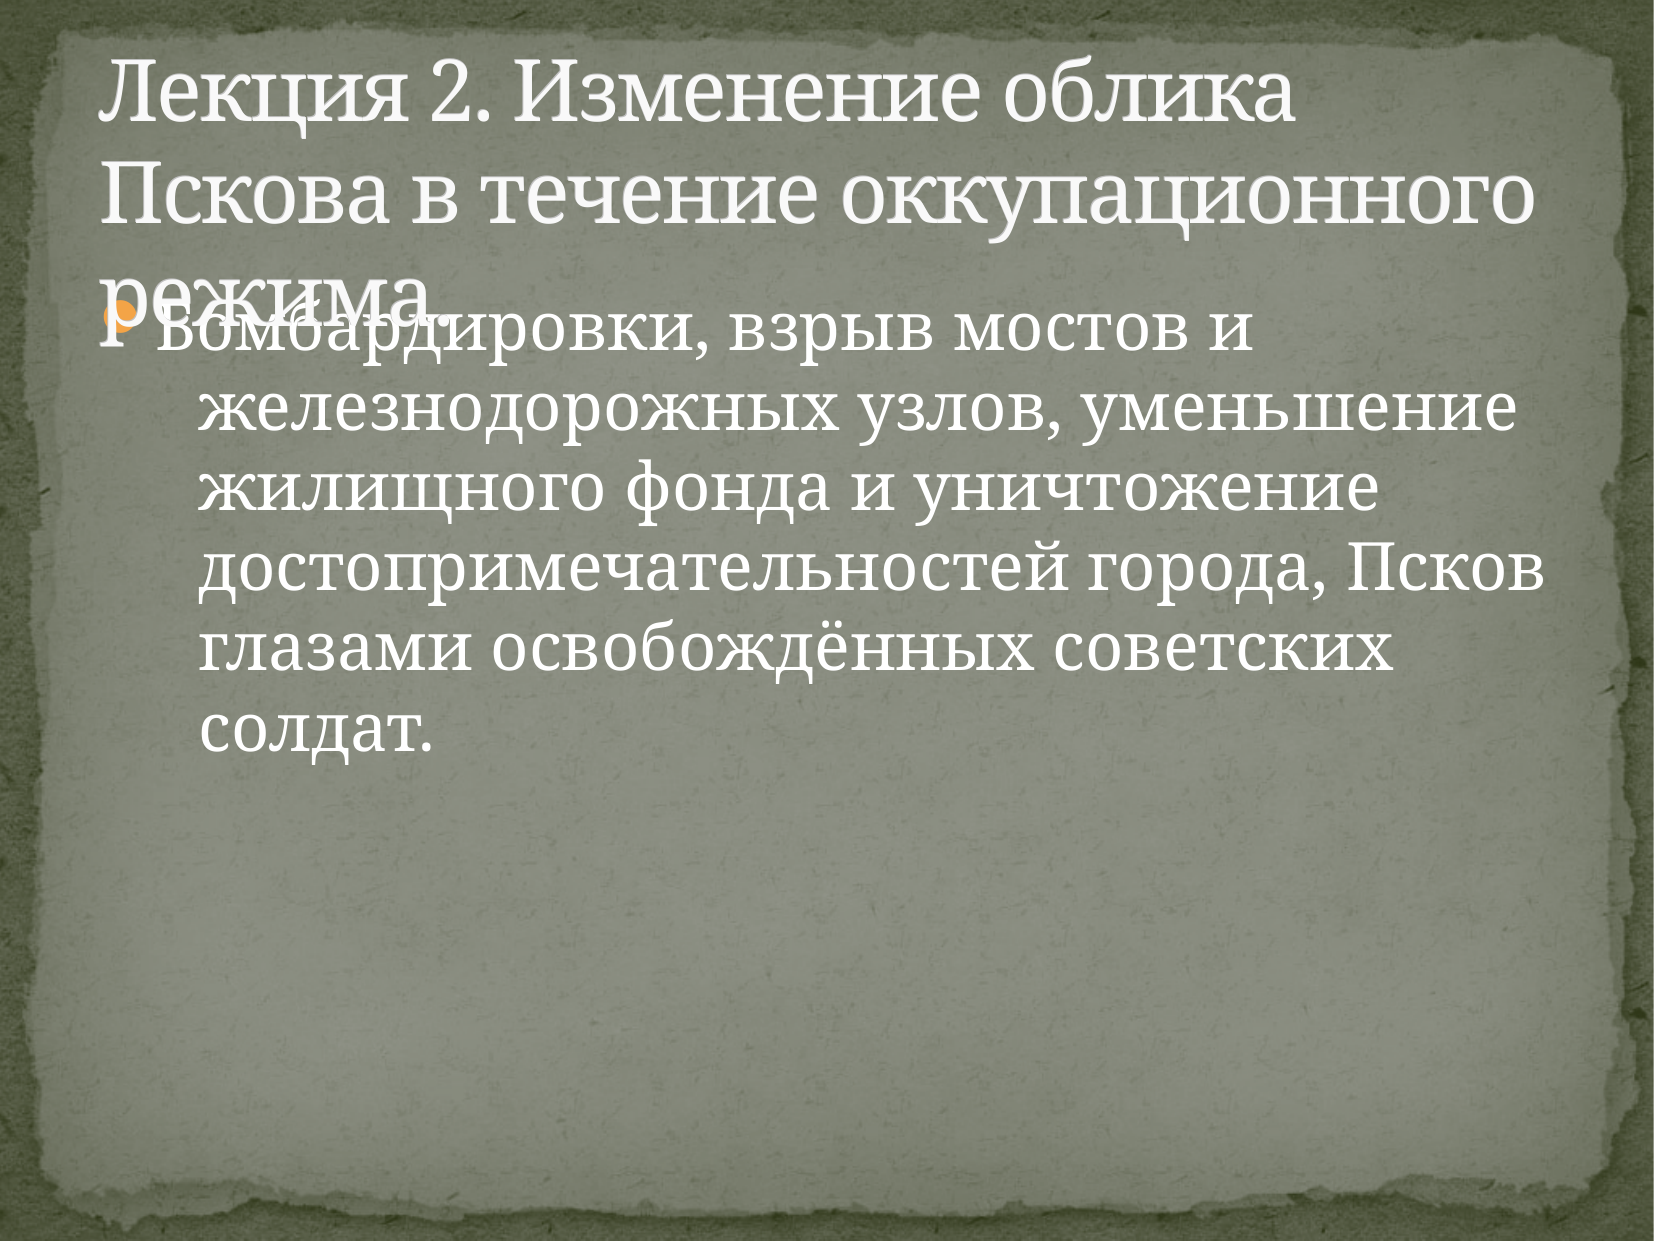

Лекция 2. Изменение облика Пскова в течение оккупационного режима.
# Бомбардировки, взрыв мостов и железнодорожных узлов, уменьшение жилищного фонда и уничтожение достопримечательностей города, Псков глазами освобождённых советских солдат.